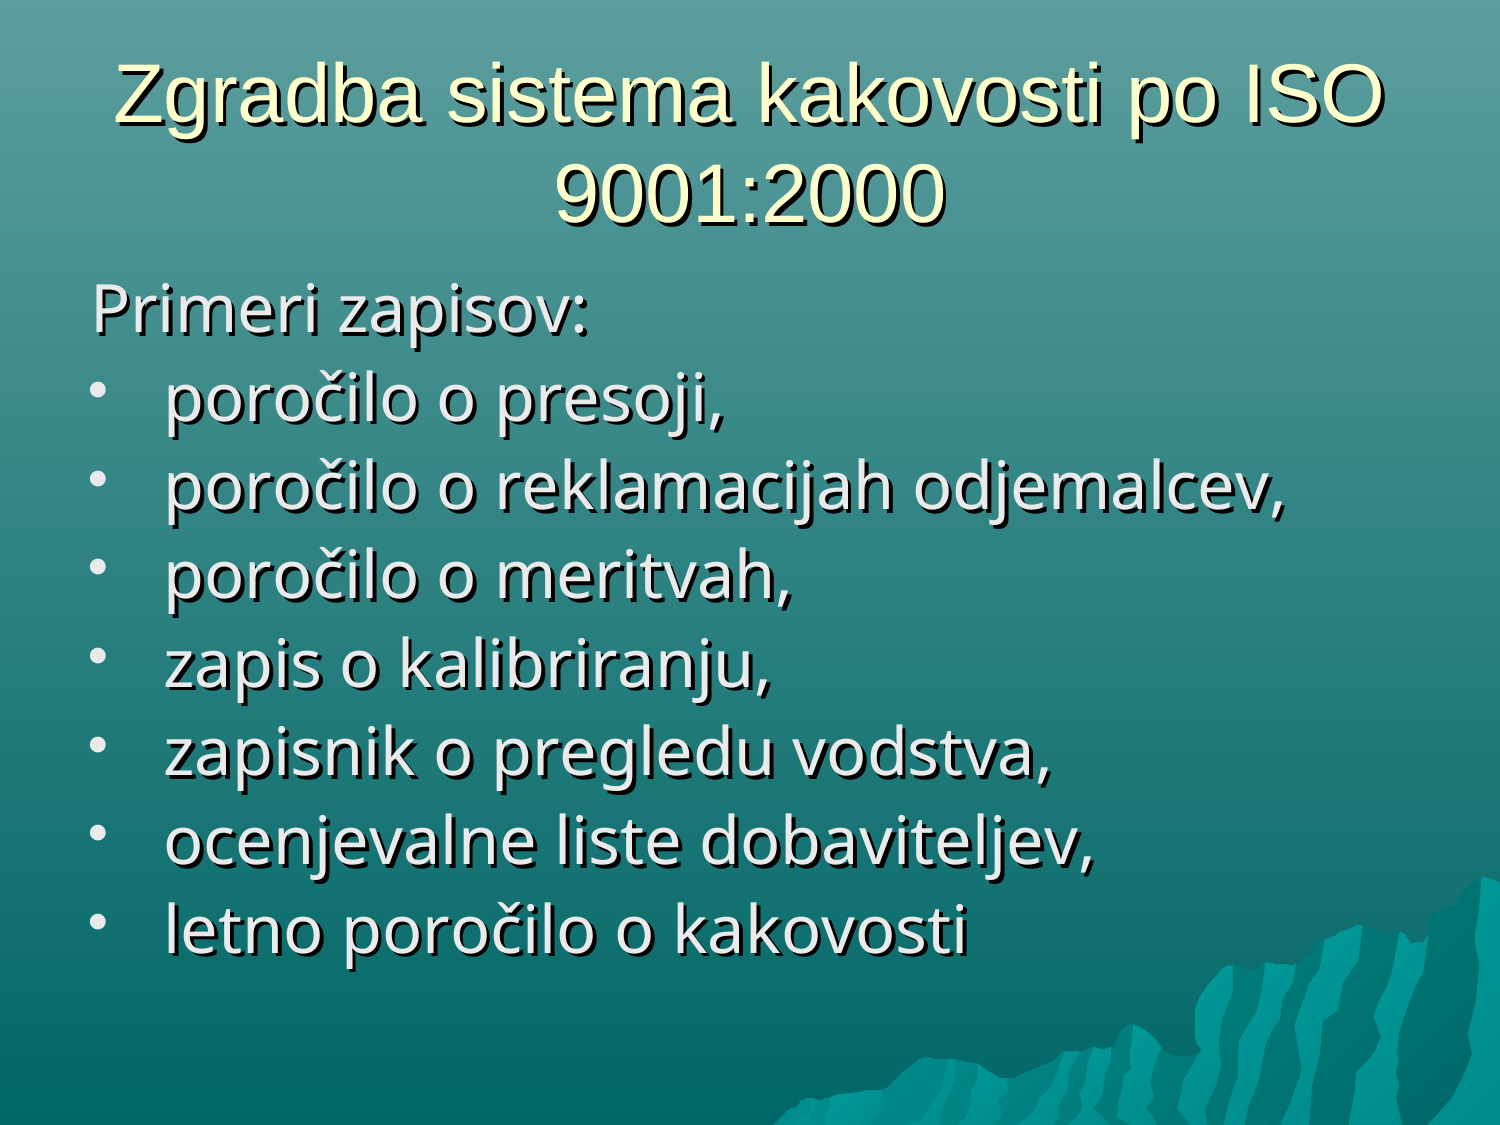

# Zgradba sistema kakovosti po ISO 9001:2000
Primeri zapisov:
 poročilo o presoji,
 poročilo o reklamacijah odjemalcev,
 poročilo o meritvah,
 zapis o kalibriranju,
 zapisnik o pregledu vodstva,
 ocenjevalne liste dobaviteljev,
 letno poročilo o kakovosti